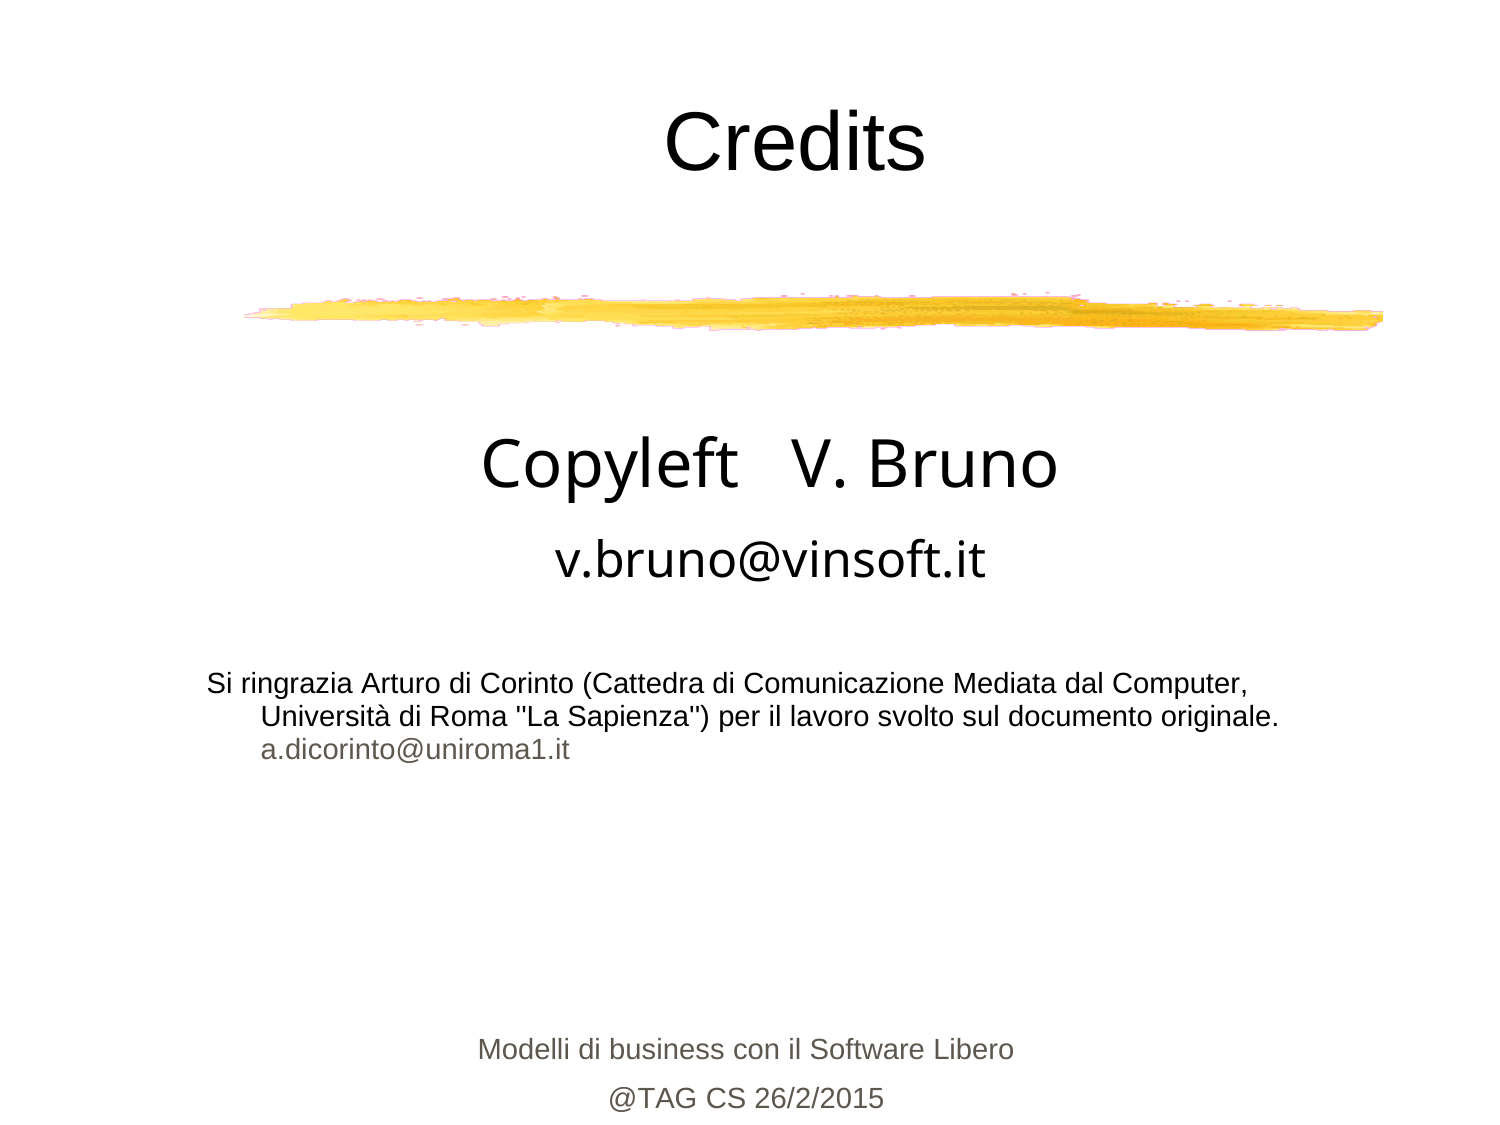

# Credits
Copyleft V. Bruno
v.bruno@vinsoft.it
Si ringrazia Arturo di Corinto (Cattedra di Comunicazione Mediata dal Computer, Università di Roma ''La Sapienza'') per il lavoro svolto sul documento originale. a.dicorinto@uniroma1.it